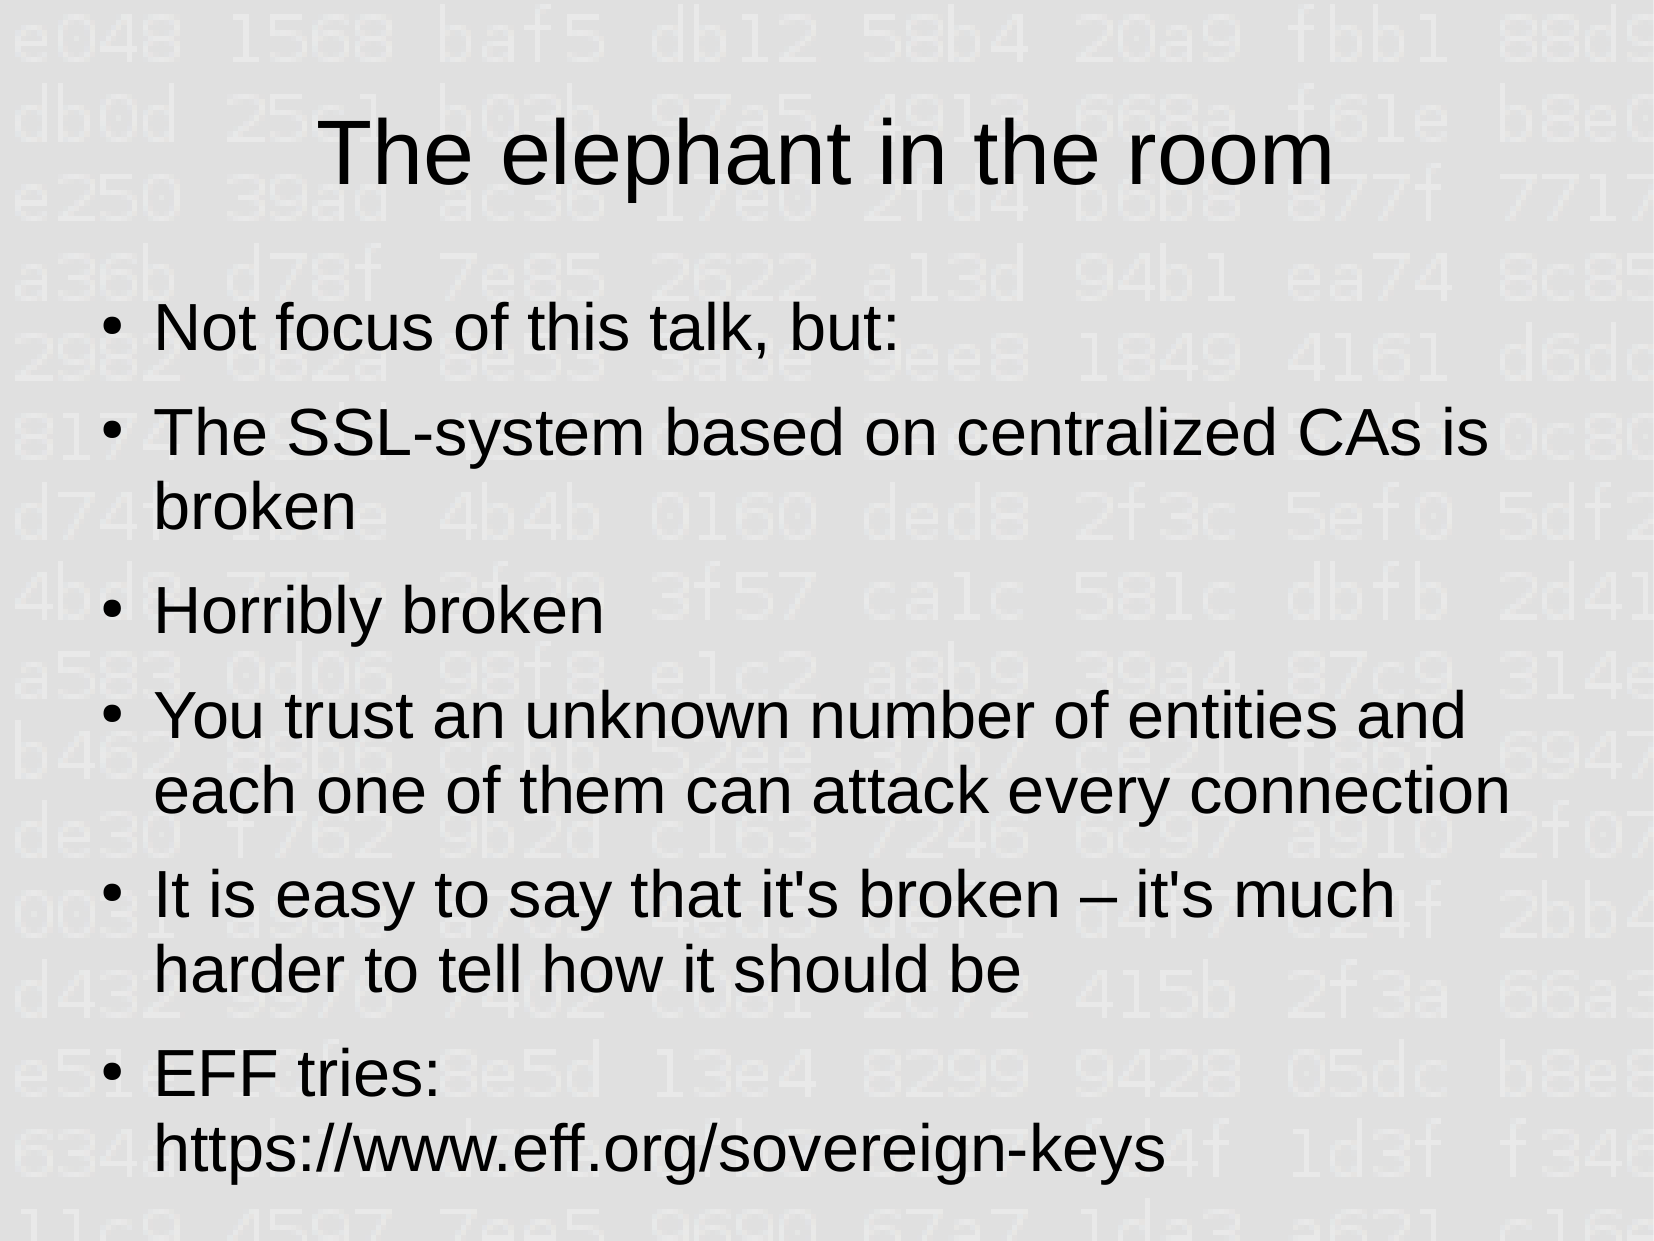

# The elephant in the room
Not focus of this talk, but:
The SSL-system based on centralized CAs is broken
Horribly broken
You trust an unknown number of entities and each one of them can attack every connection
It is easy to say that it's broken – it's much harder to tell how it should be
EFF tries:
https://www.eff.org/sovereign-keys